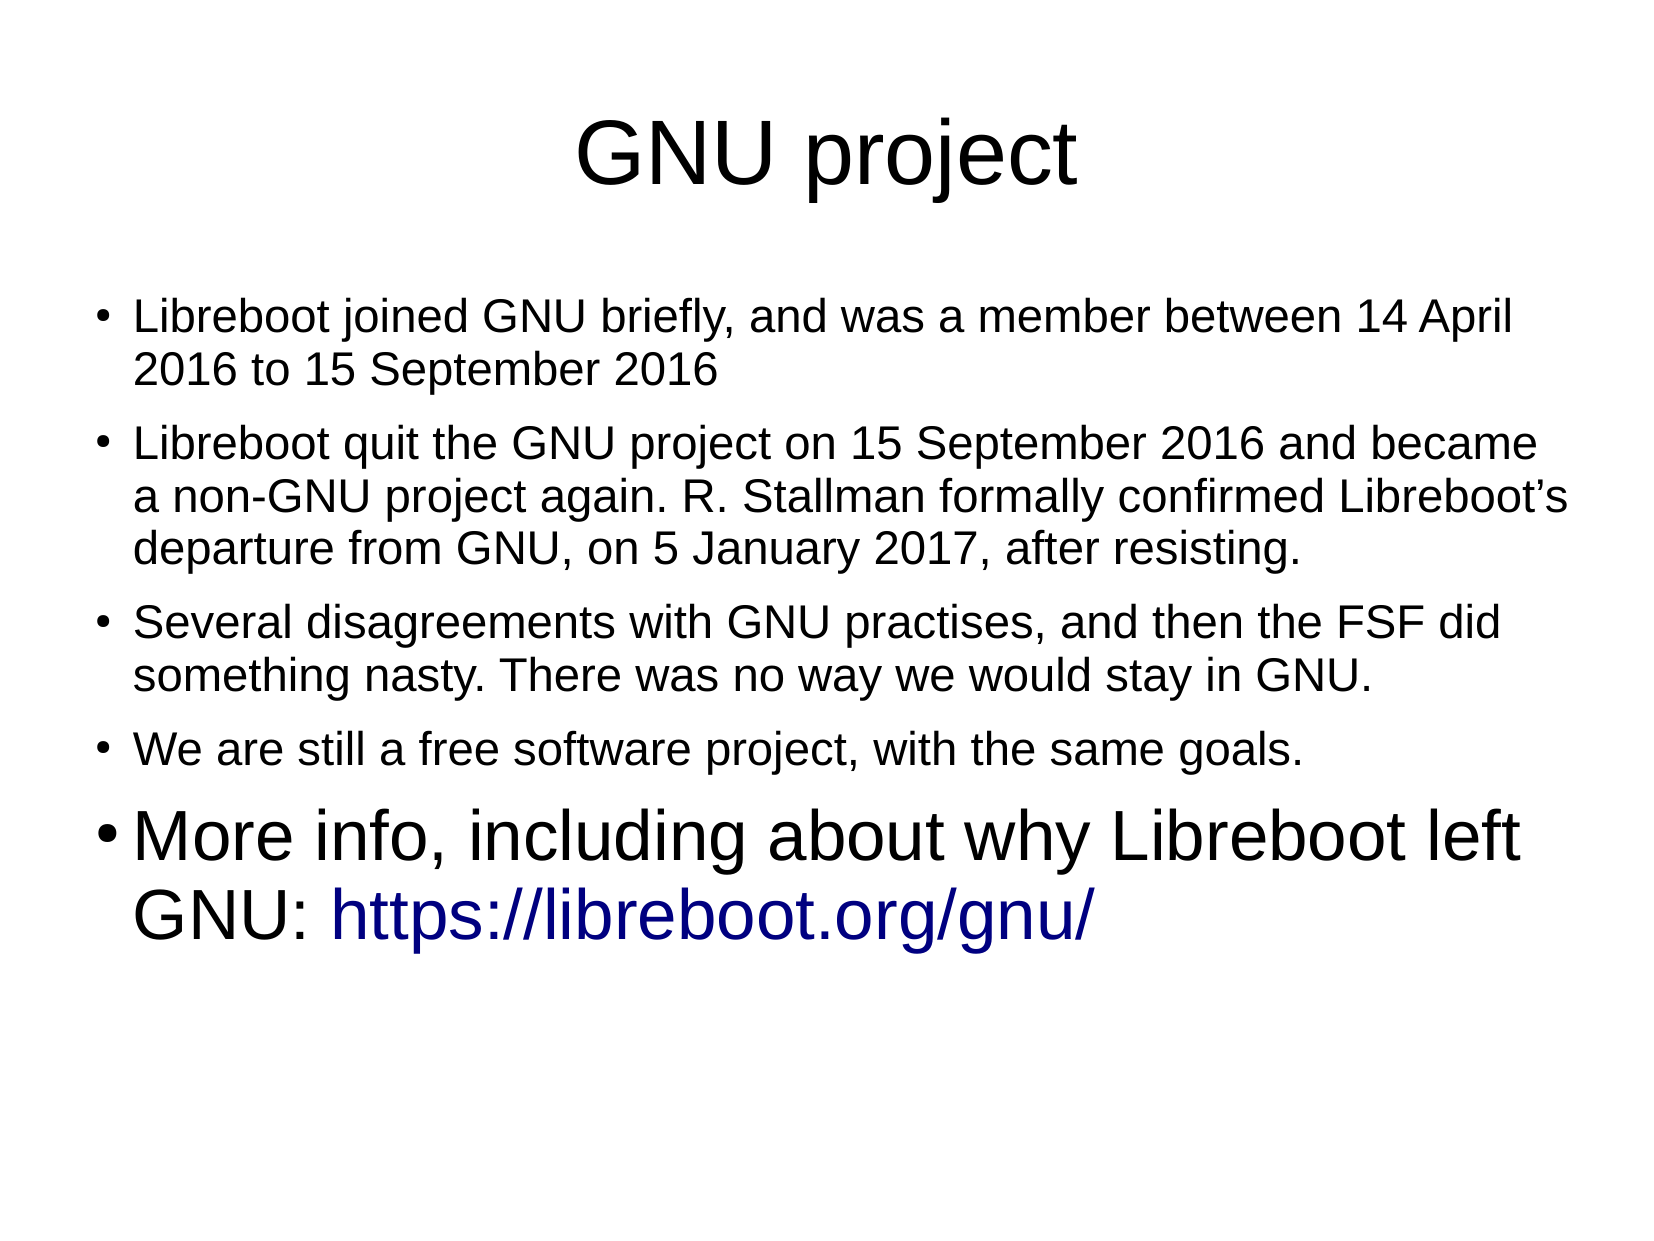

# GNU project
Libreboot joined GNU briefly, and was a member between 14 April 2016 to 15 September 2016
Libreboot quit the GNU project on 15 September 2016 and became a non-GNU project again. R. Stallman formally confirmed Libreboot’s departure from GNU, on 5 January 2017, after resisting.
Several disagreements with GNU practises, and then the FSF did something nasty. There was no way we would stay in GNU.
We are still a free software project, with the same goals.
More info, including about why Libreboot left GNU: https://libreboot.org/gnu/